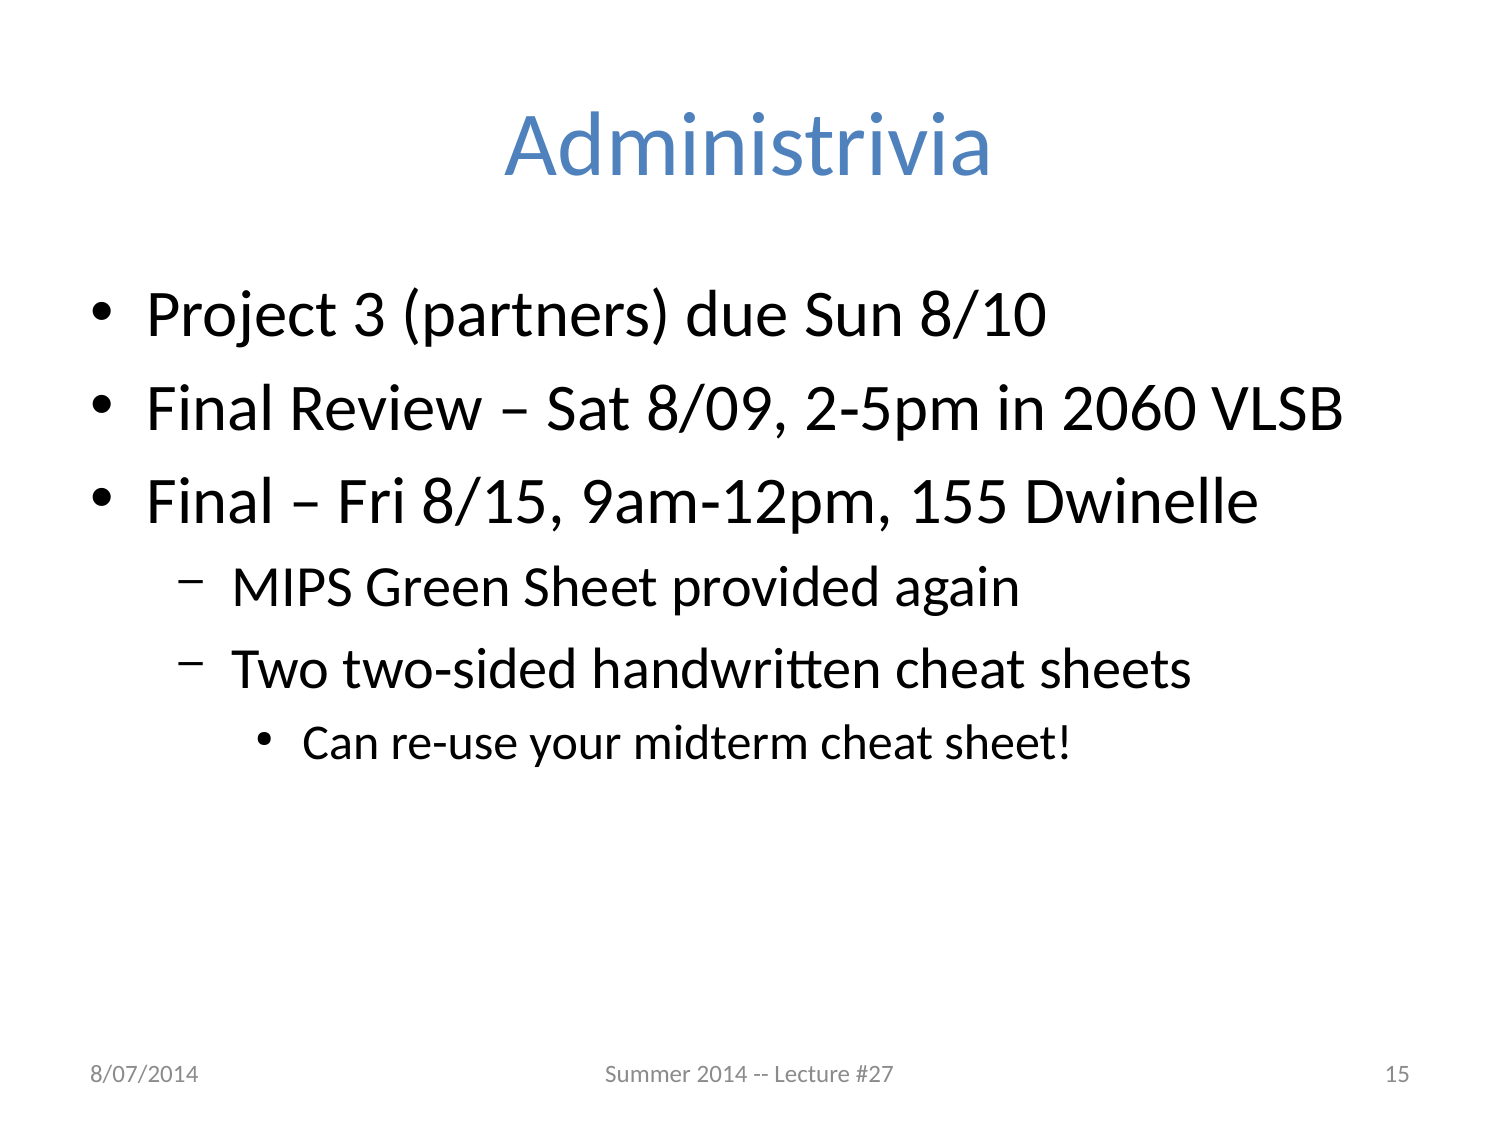

# Administrivia
Project 3 (partners) due Sun 8/10
Final Review – Sat 8/09, 2‐5pm in 2060 VLSB
Final – Fri 8/15, 9am‐12pm, 155 Dwinelle
MIPS Green Sheet provided again
Two two‐sided handwritten cheat sheets
Can re-use your midterm cheat sheet!
8/07/2014
Summer 2014 -- Lecture #27